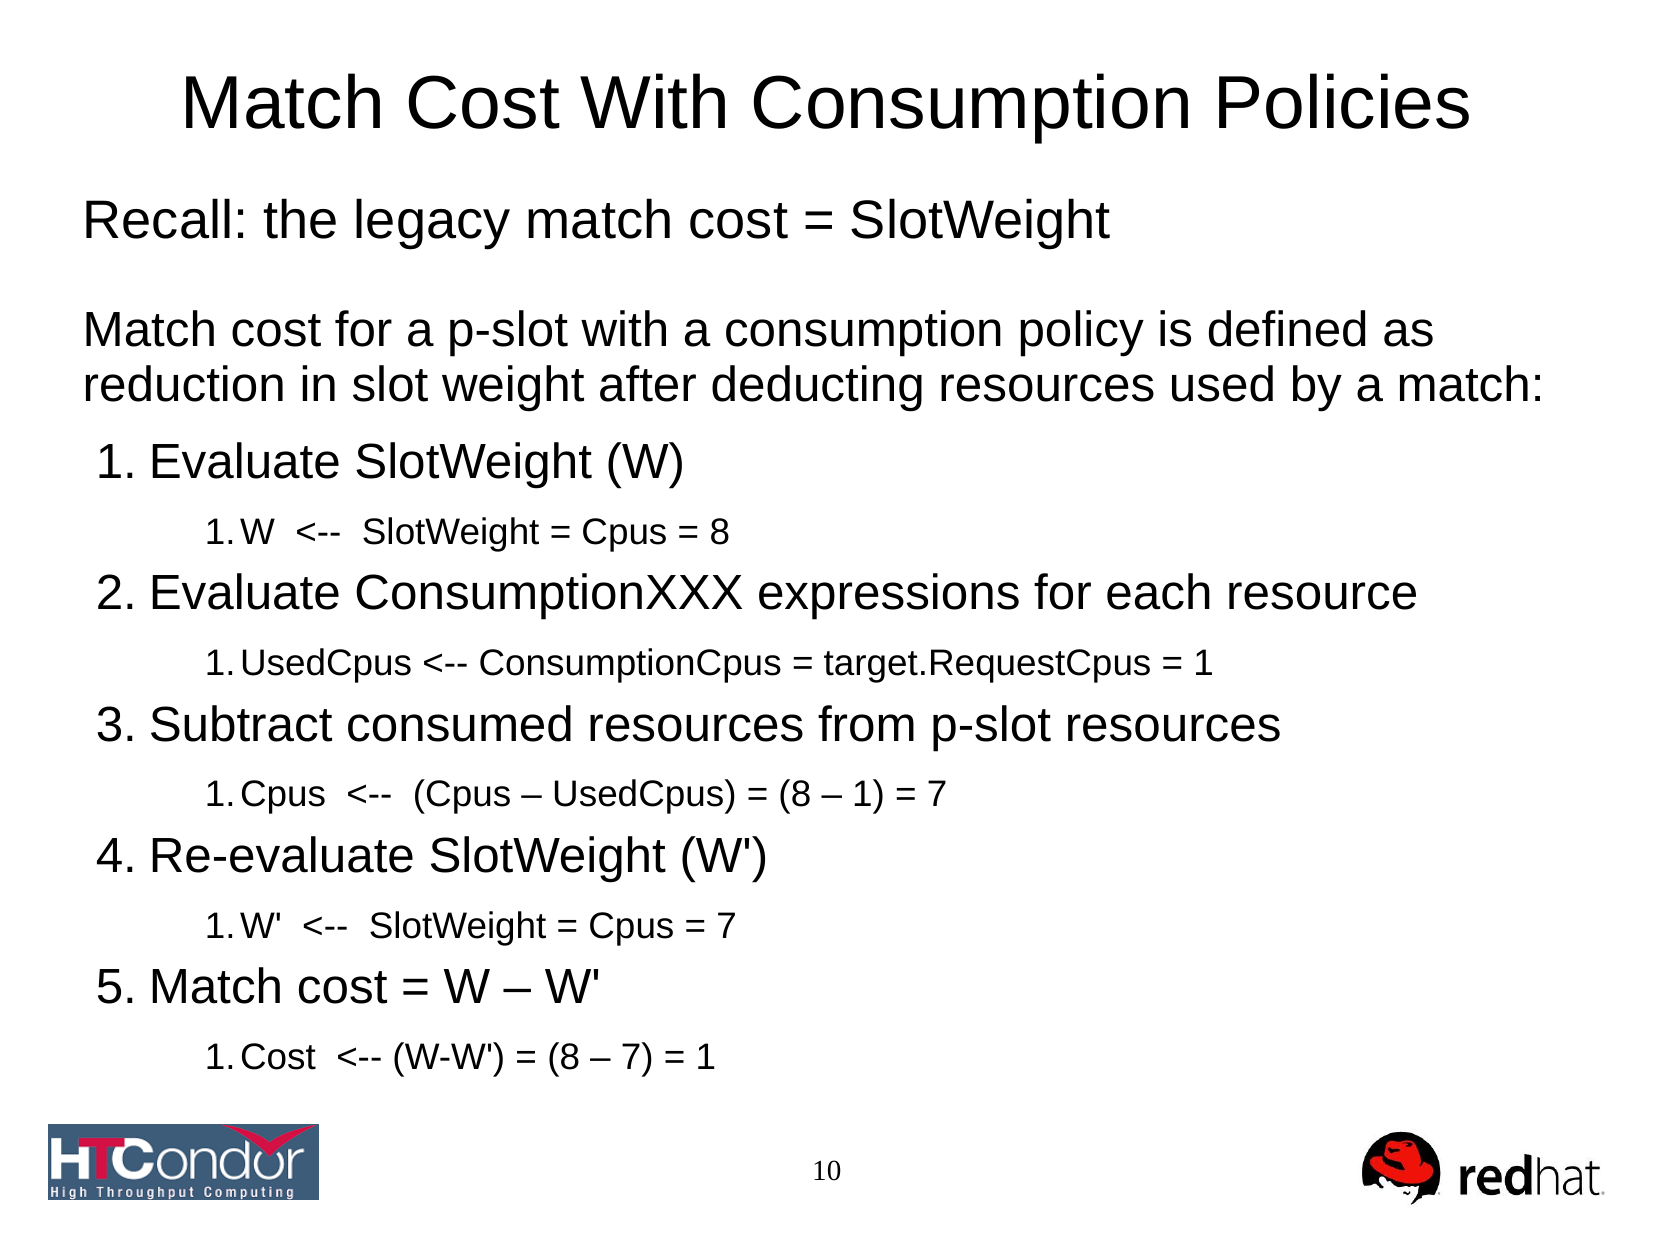

# Match Cost With Consumption Policies
Recall: the legacy match cost = SlotWeight
Match cost for a p-slot with a consumption policy is defined as reduction in slot weight after deducting resources used by a match:
 Evaluate SlotWeight (W)
W <-- SlotWeight = Cpus = 8
 Evaluate ConsumptionXXX expressions for each resource
UsedCpus <-- ConsumptionCpus = target.RequestCpus = 1
 Subtract consumed resources from p-slot resources
Cpus <-- (Cpus – UsedCpus) = (8 – 1) = 7
 Re-evaluate SlotWeight (W')
W' <-- SlotWeight = Cpus = 7
 Match cost = W – W'
Cost <-- (W-W') = (8 – 7) = 1
10